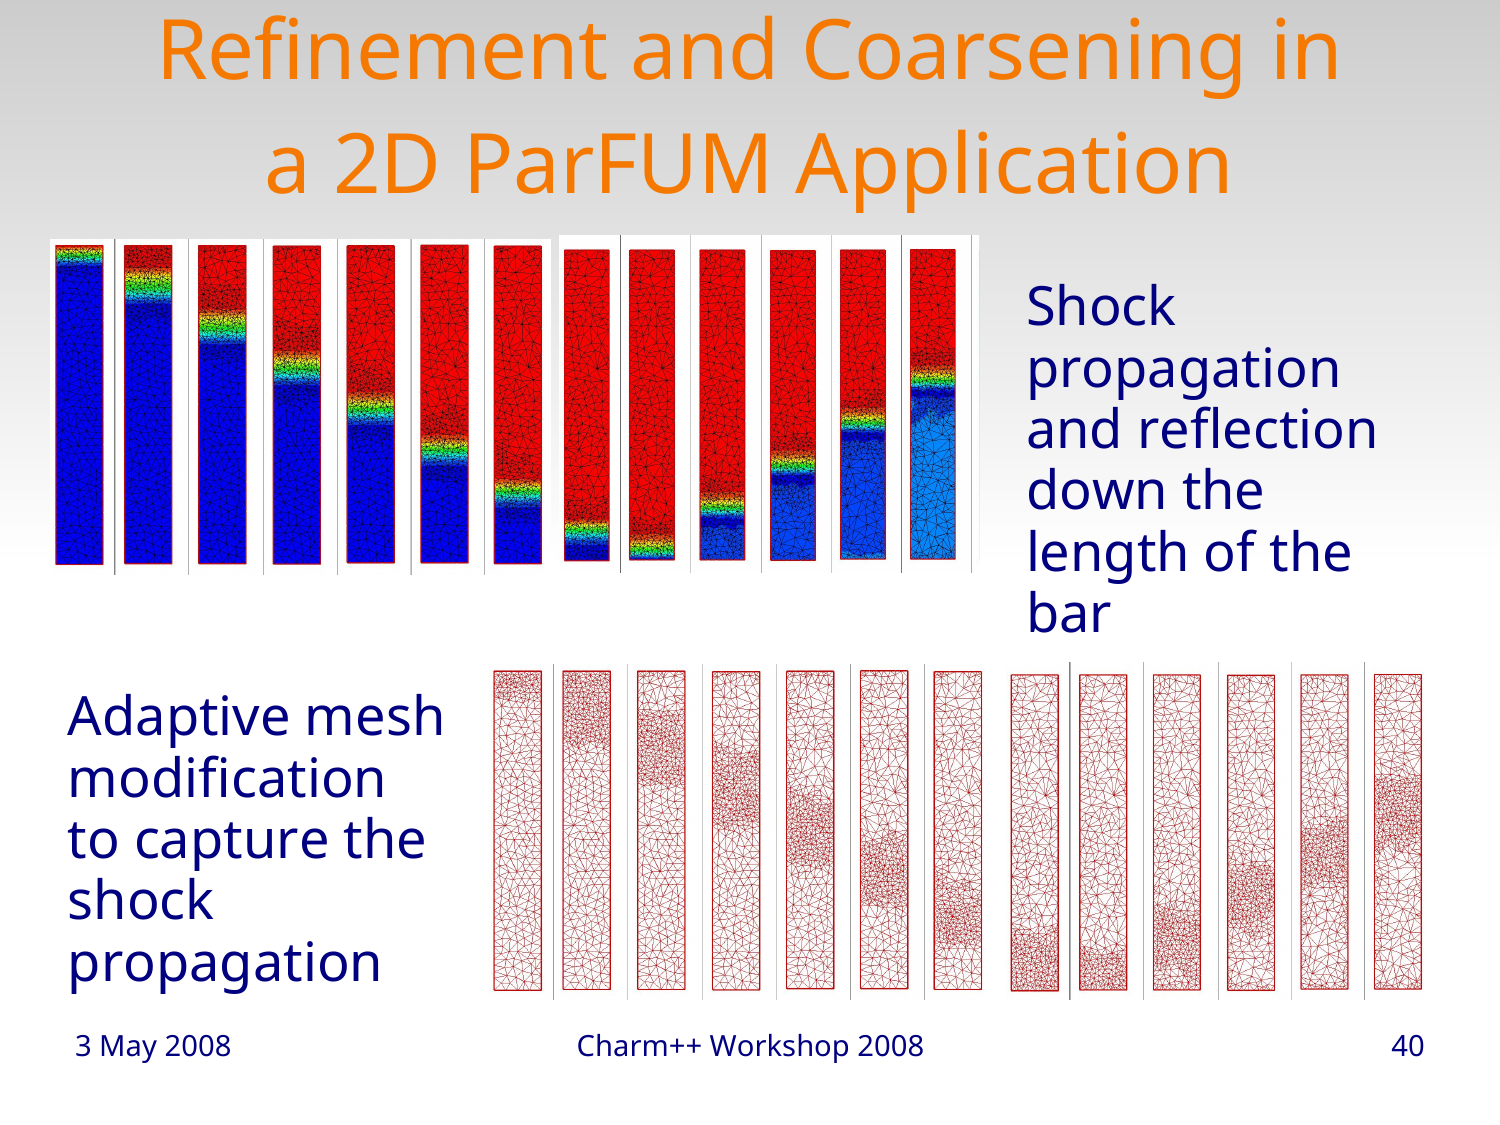

# Refinement and Coarsening in a 2D ParFUM Application
Shock propagation and reflection down the length of the bar
Adaptive mesh modification to capture the shock propagation
3 May 2008
Charm++ Workshop 2008
40